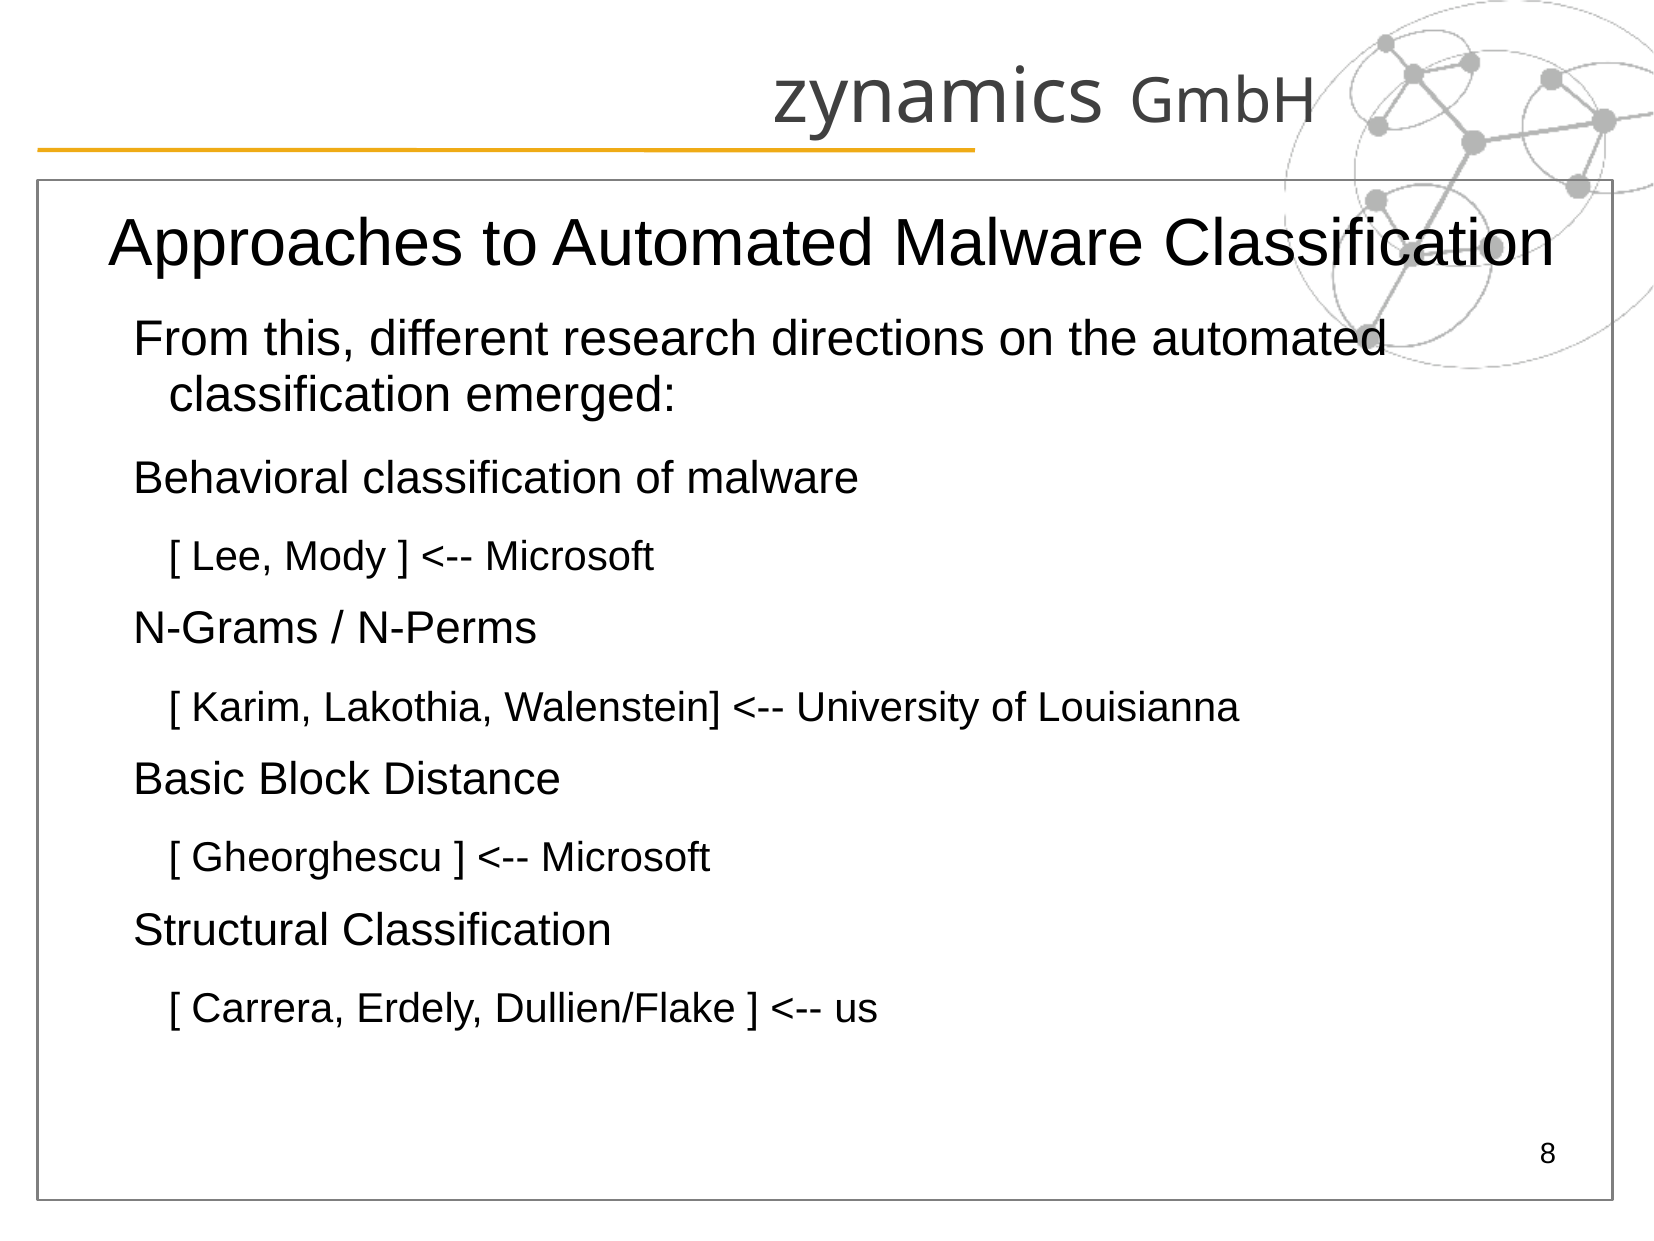

zynamics GmbH
Approaches to Automated Malware Classification
# From this, different research directions on the automated classification emerged:
Behavioral classification of malware
[ Lee, Mody ] <-- Microsoft
N-Grams / N-Perms
[ Karim, Lakothia, Walenstein] <-- University of Louisianna
Basic Block Distance
[ Gheorghescu ] <-- Microsoft
Structural Classification
[ Carrera, Erdely, Dullien/Flake ] <-- us